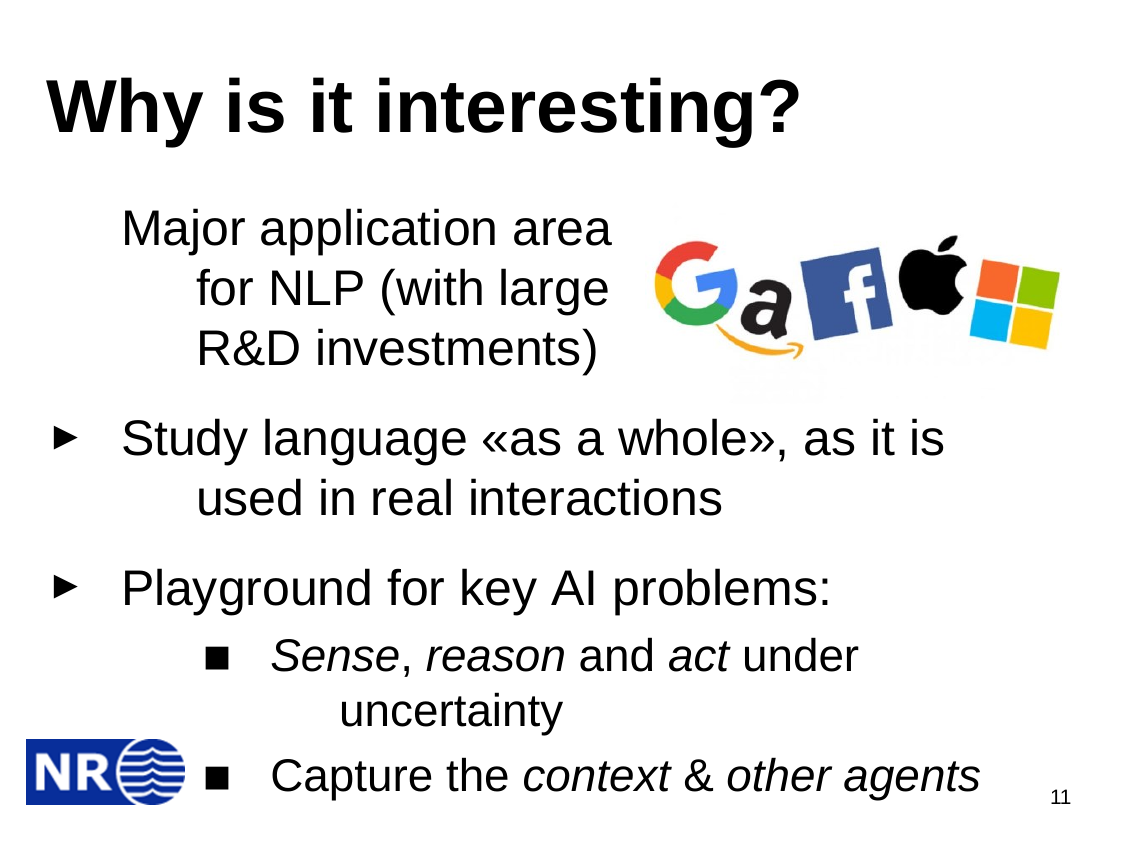

# Why is it interesting?
Major application area for NLP (with large R&D investments)
Study language «as a whole», as it is used in real interactions
Playground for key AI problems:
Sense, reason and act under uncertainty
Capture the context & other agents
11